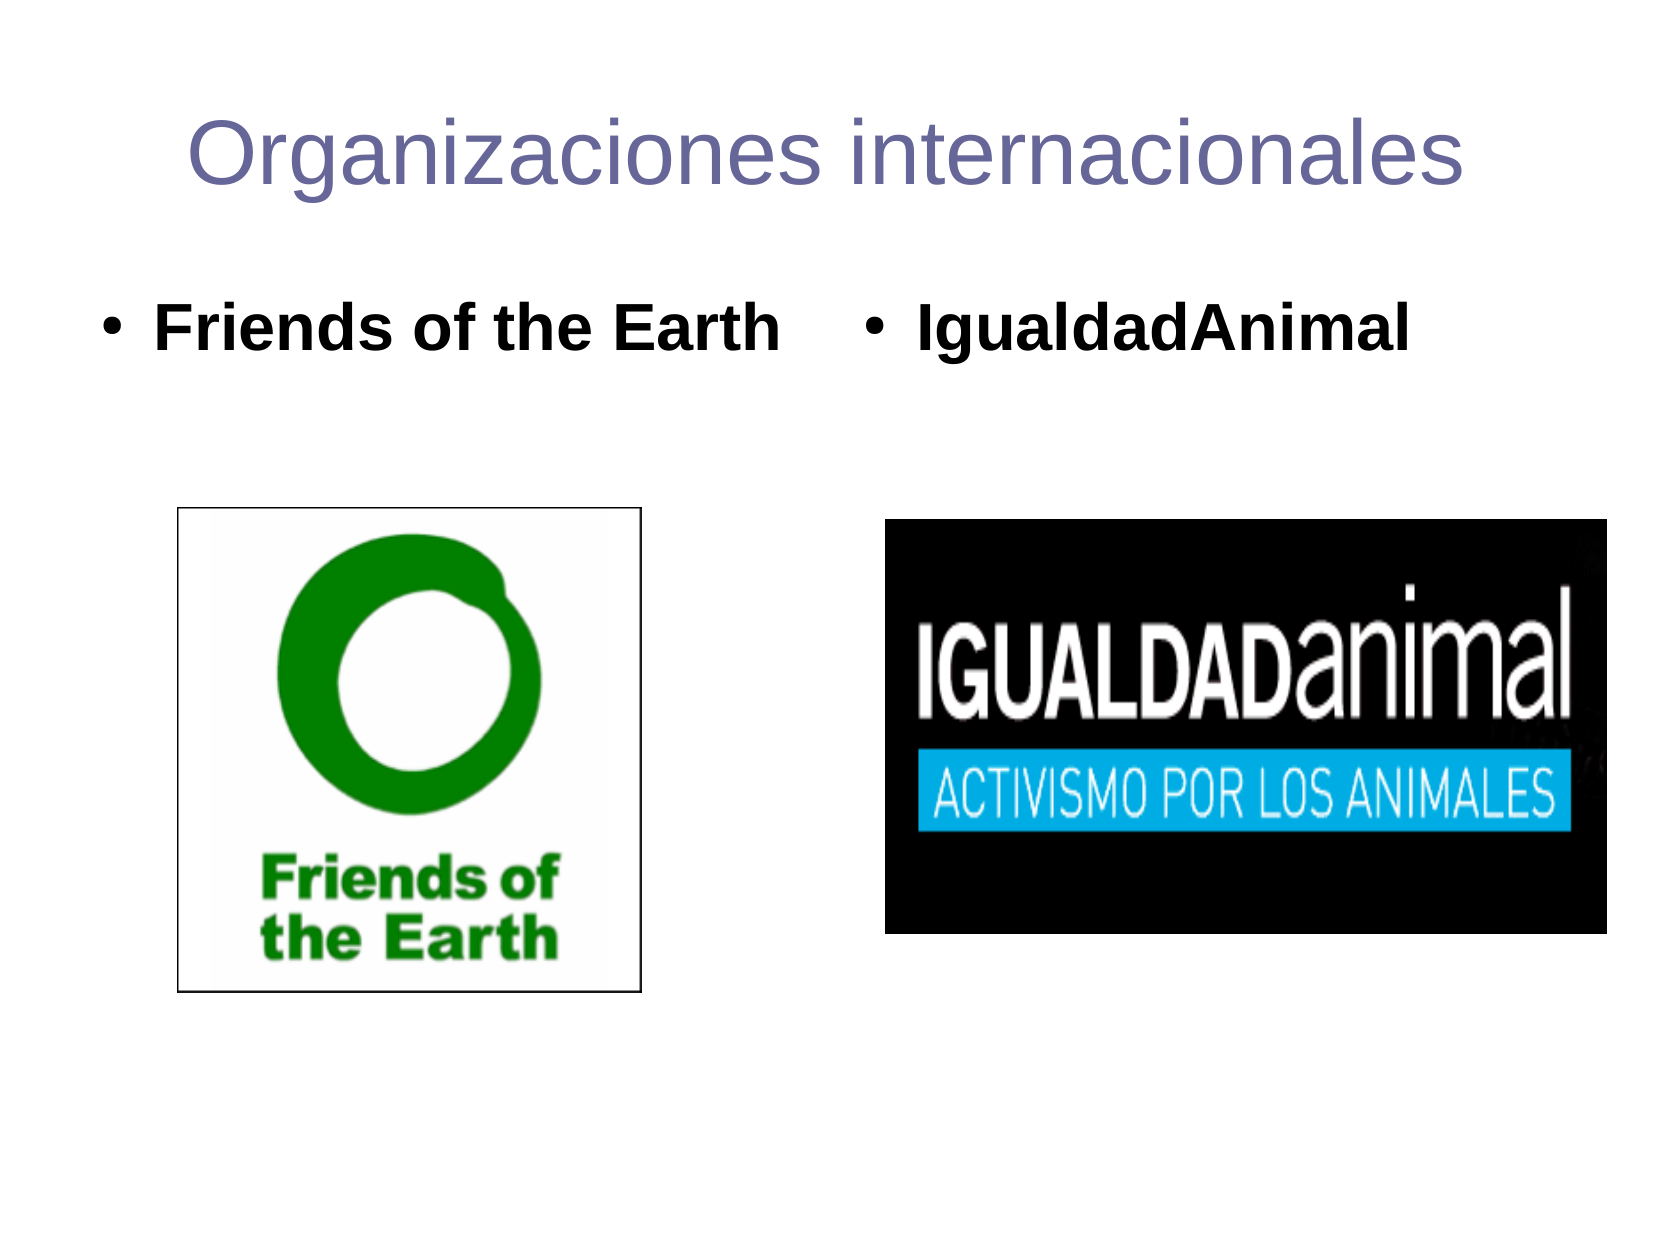

# Organizaciones internacionales
Friends of the Earth
IgualdadAnimal